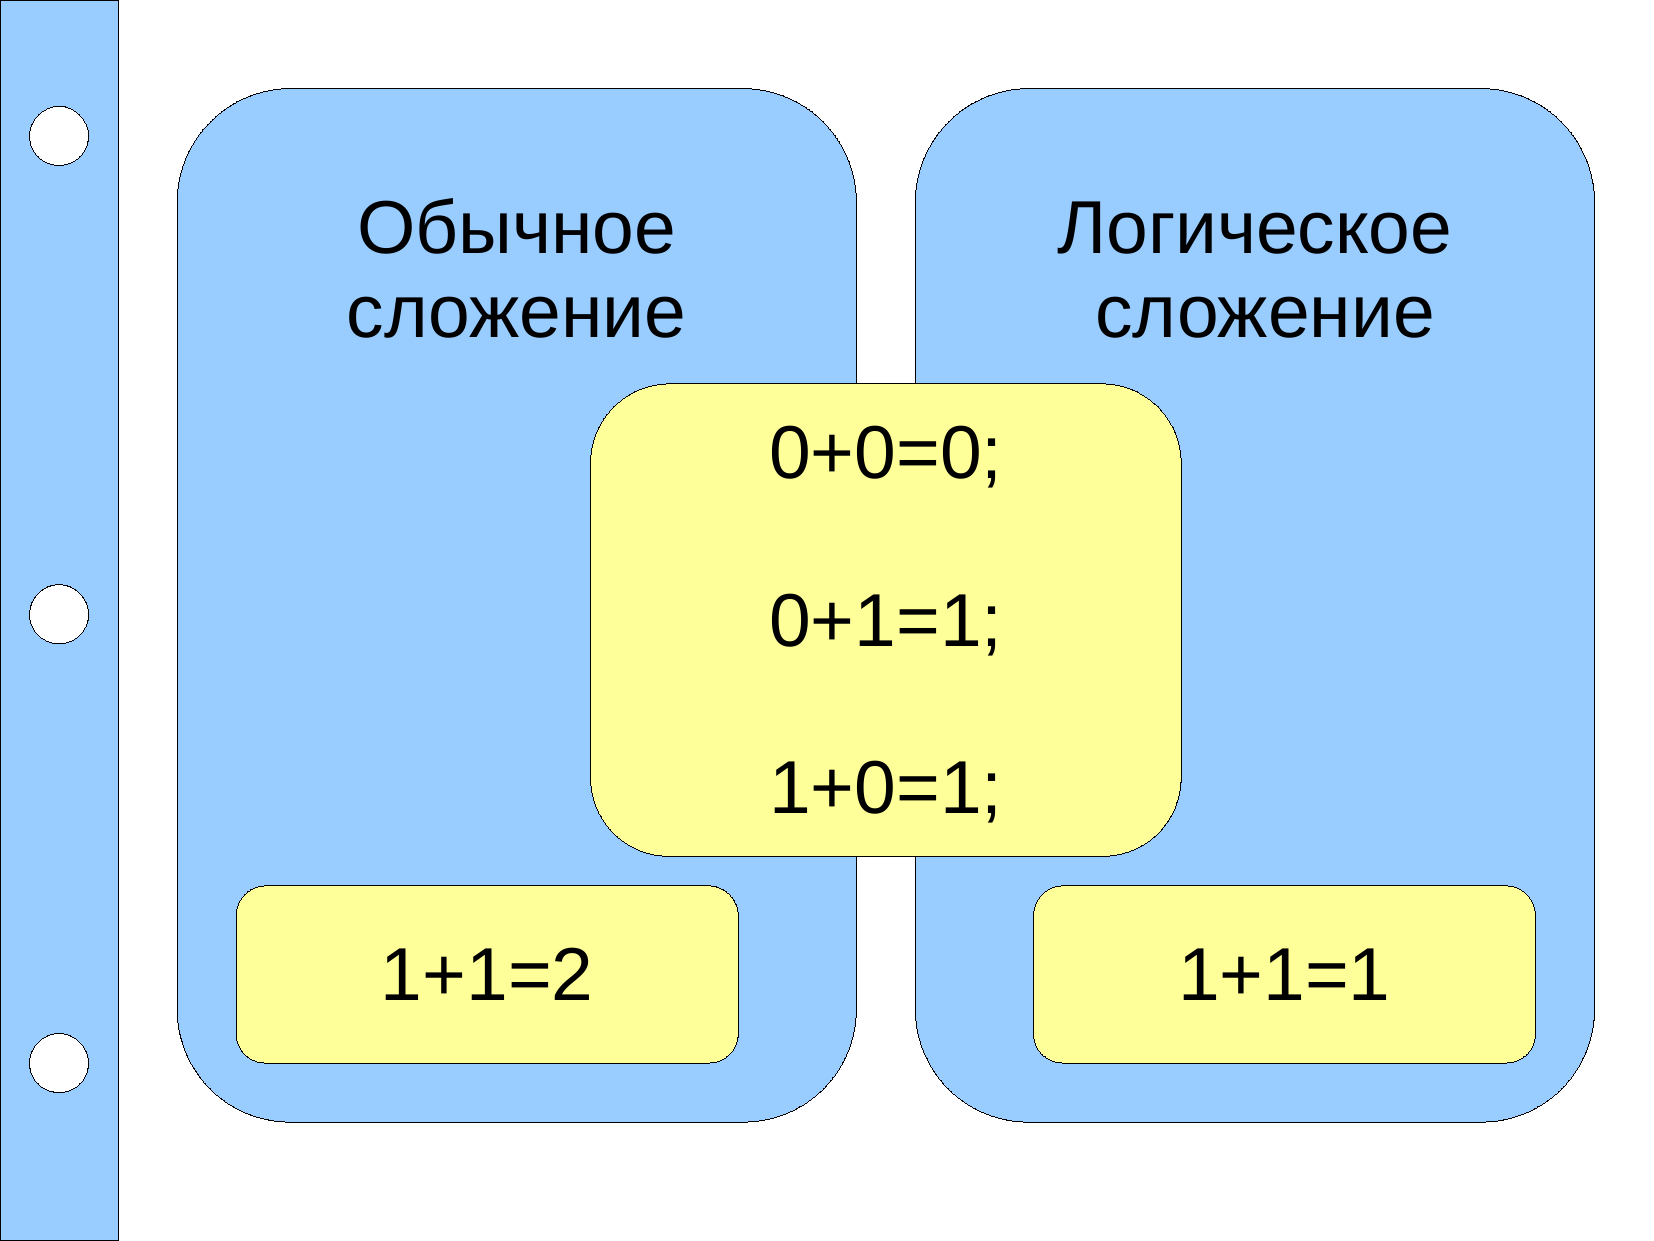

Обычное
сложение
Логическое
 сложение
0+0=0;
0+1=1;
1+0=1;
1+1=2
1+1=1